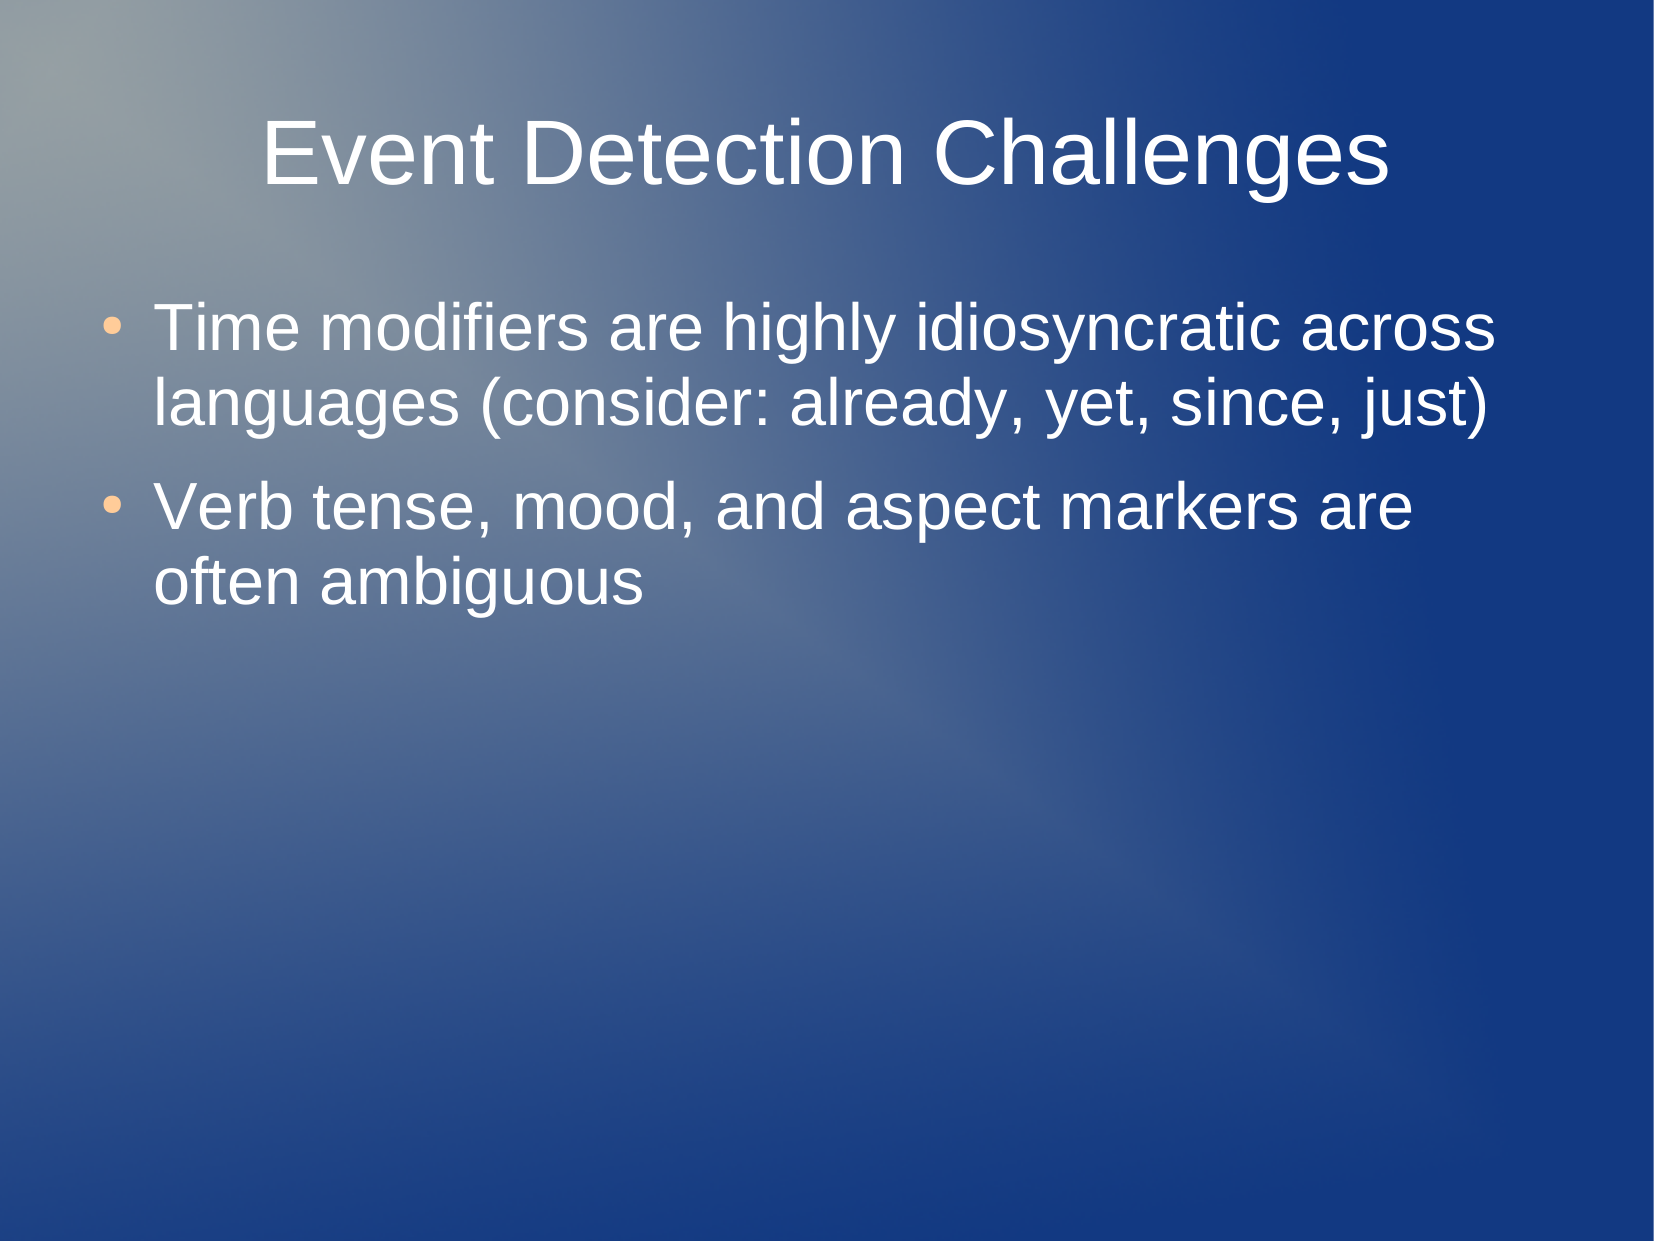

# Event Detection Challenges
Time modifiers are highly idiosyncratic across languages (consider: already, yet, since, just)
Verb tense, mood, and aspect markers are often ambiguous